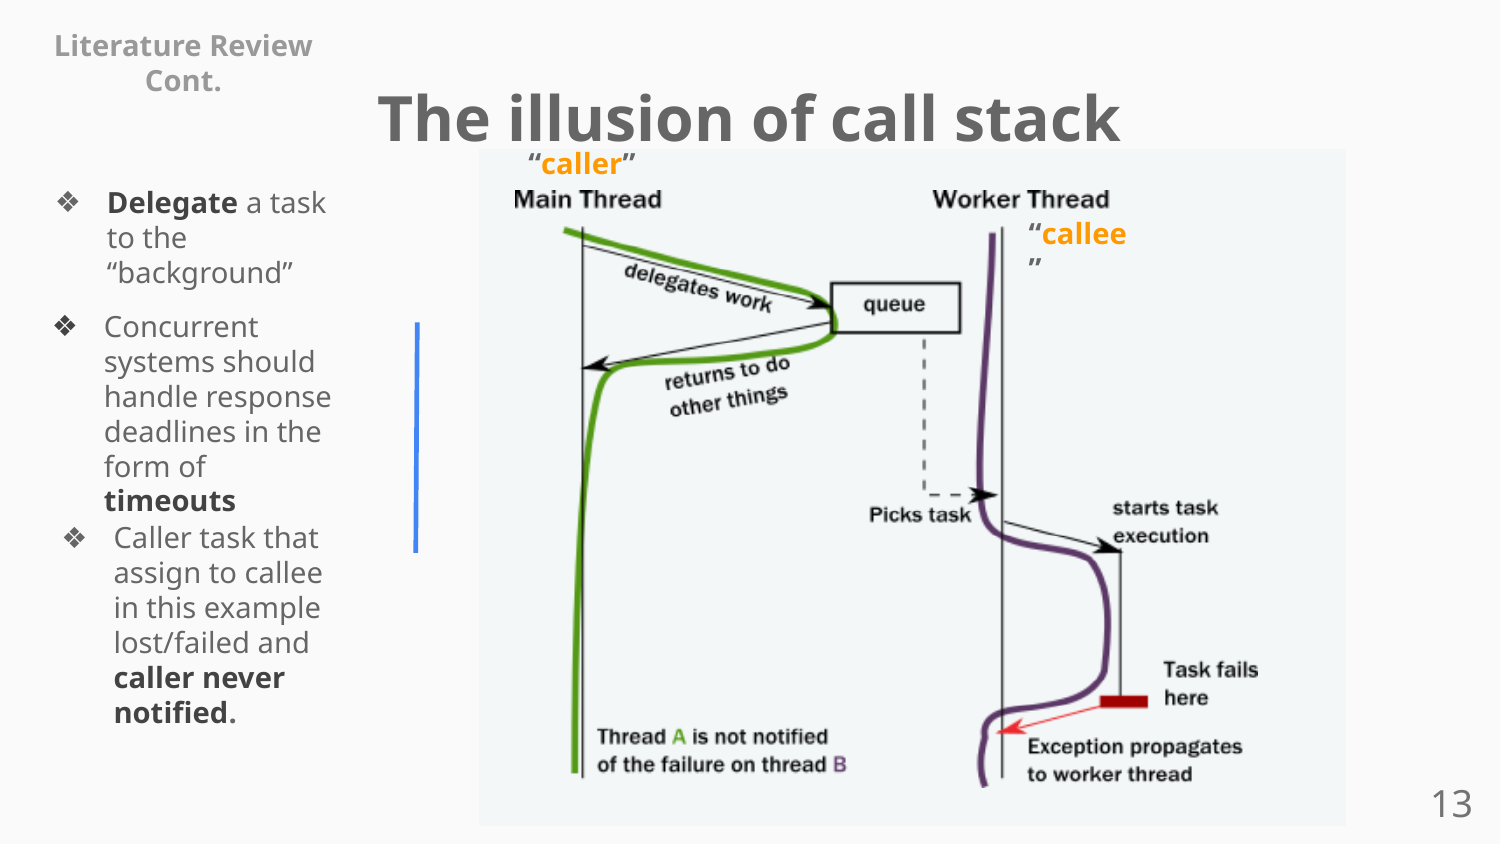

Literature Review Cont.
The illusion of call stack
“caller”
Delegate a task to the “background”
“callee”
Concurrent systems should handle response deadlines in the form of timeouts
Caller task that assign to callee in this example lost/failed and caller never notified.
13